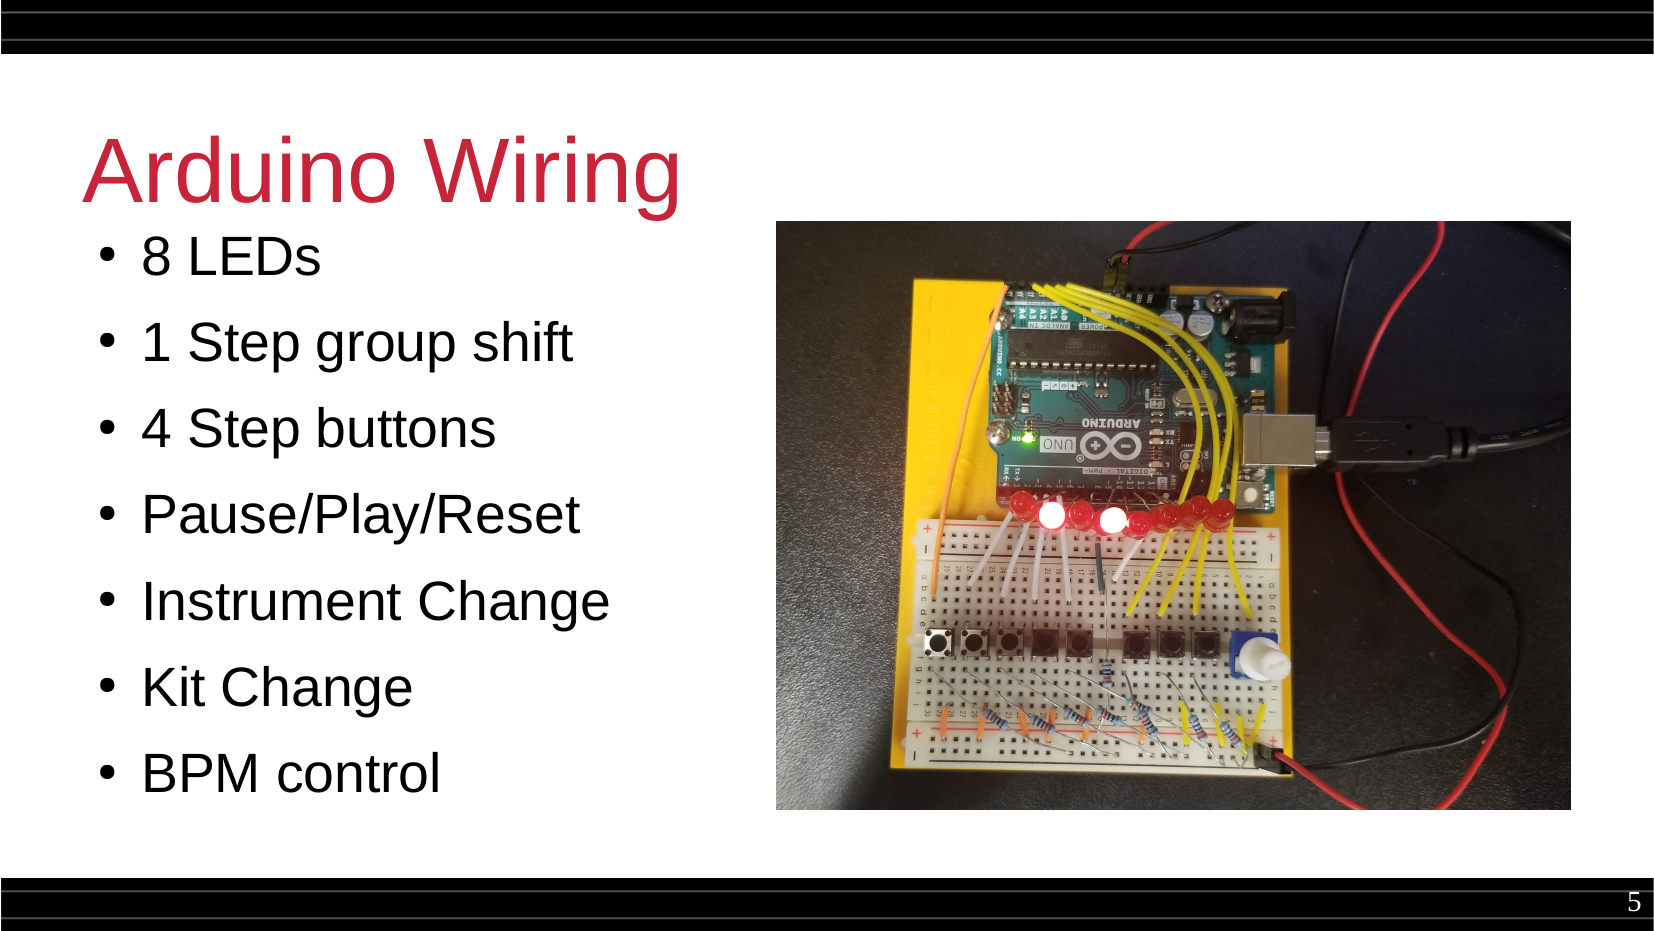

# Arduino Wiring
8 LEDs
1 Step group shift
4 Step buttons
Pause/Play/Reset
Instrument Change
Kit Change
BPM control